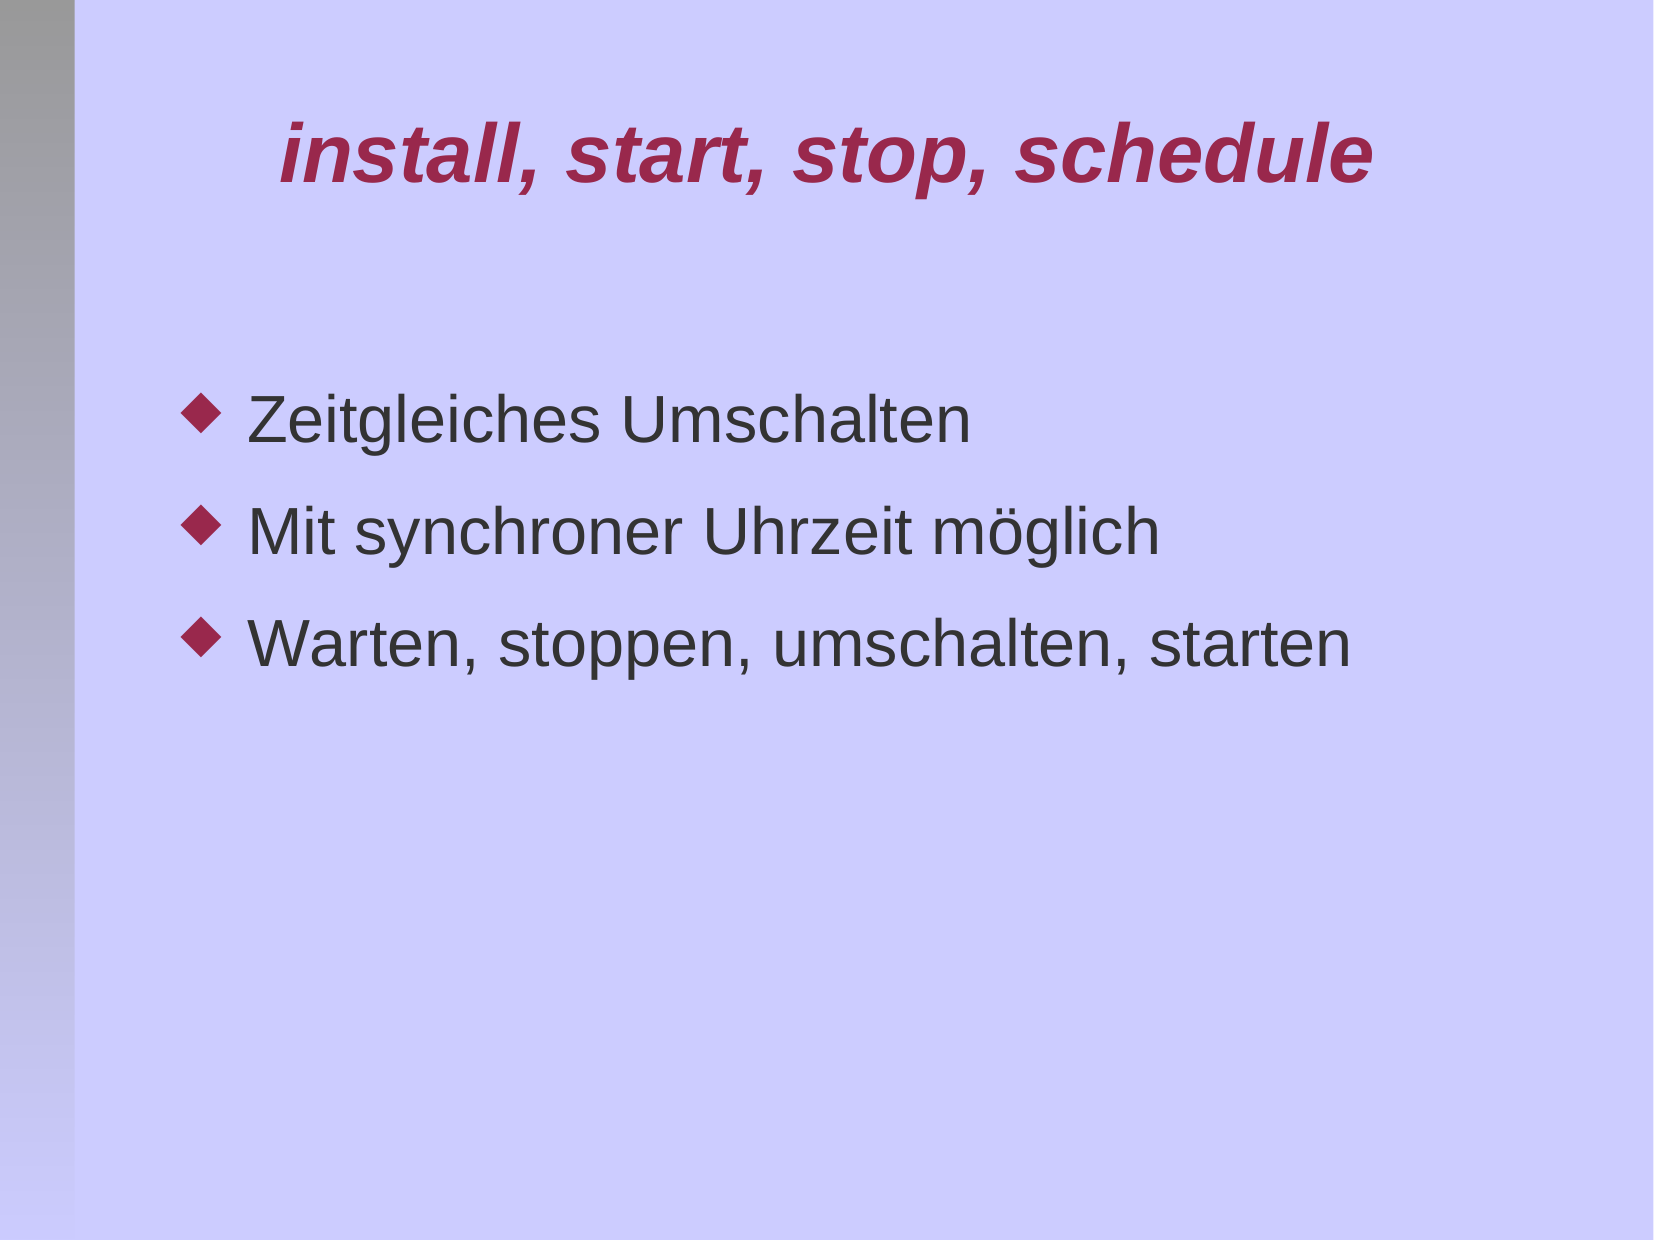

# install, start, stop, schedule
Zeitgleiches Umschalten
Mit synchroner Uhrzeit möglich
Warten, stoppen, umschalten, starten